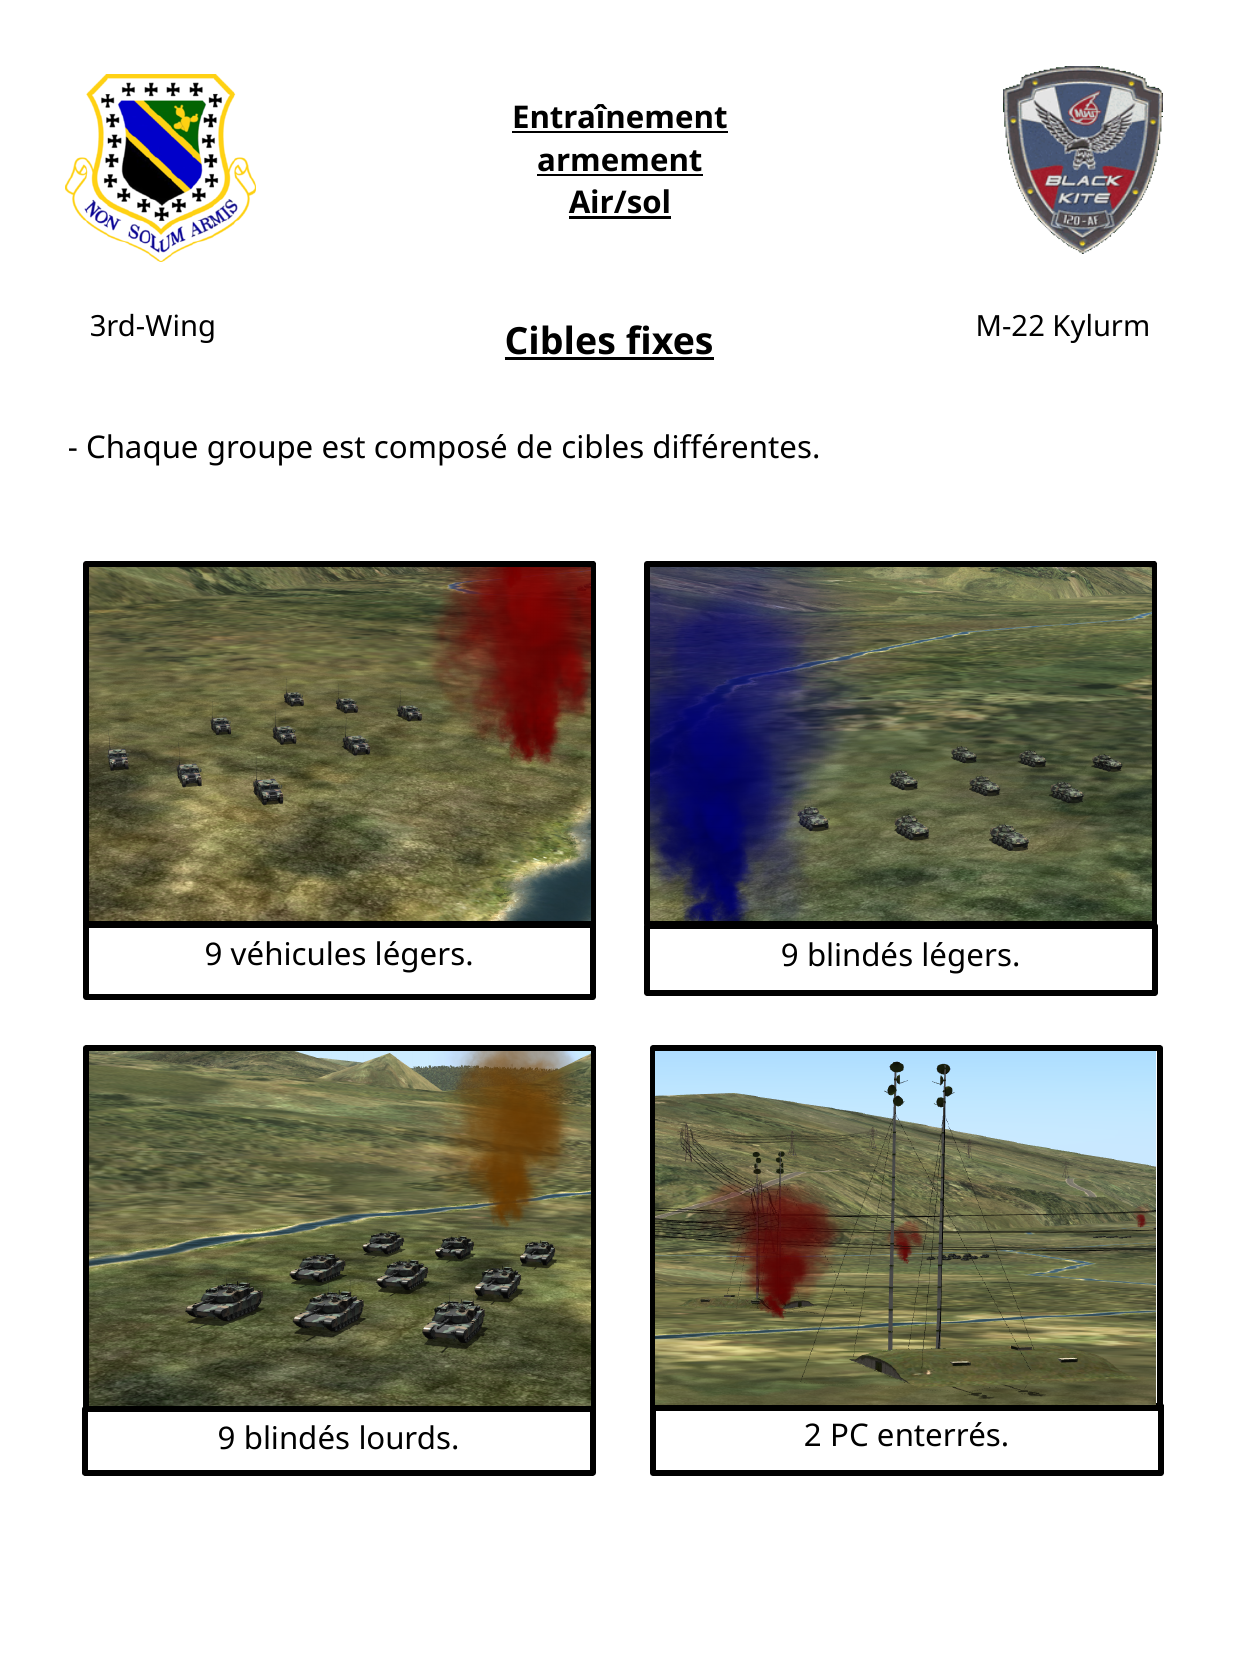

# Entraînement armement Air/sol 3rd-Wing											M-22 Kylurm
Cibles fixes
- Chaque groupe est composé de cibles différentes.
9 véhicules légers.
9 blindés légers.
2 PC enterrés.
9 blindés lourds.